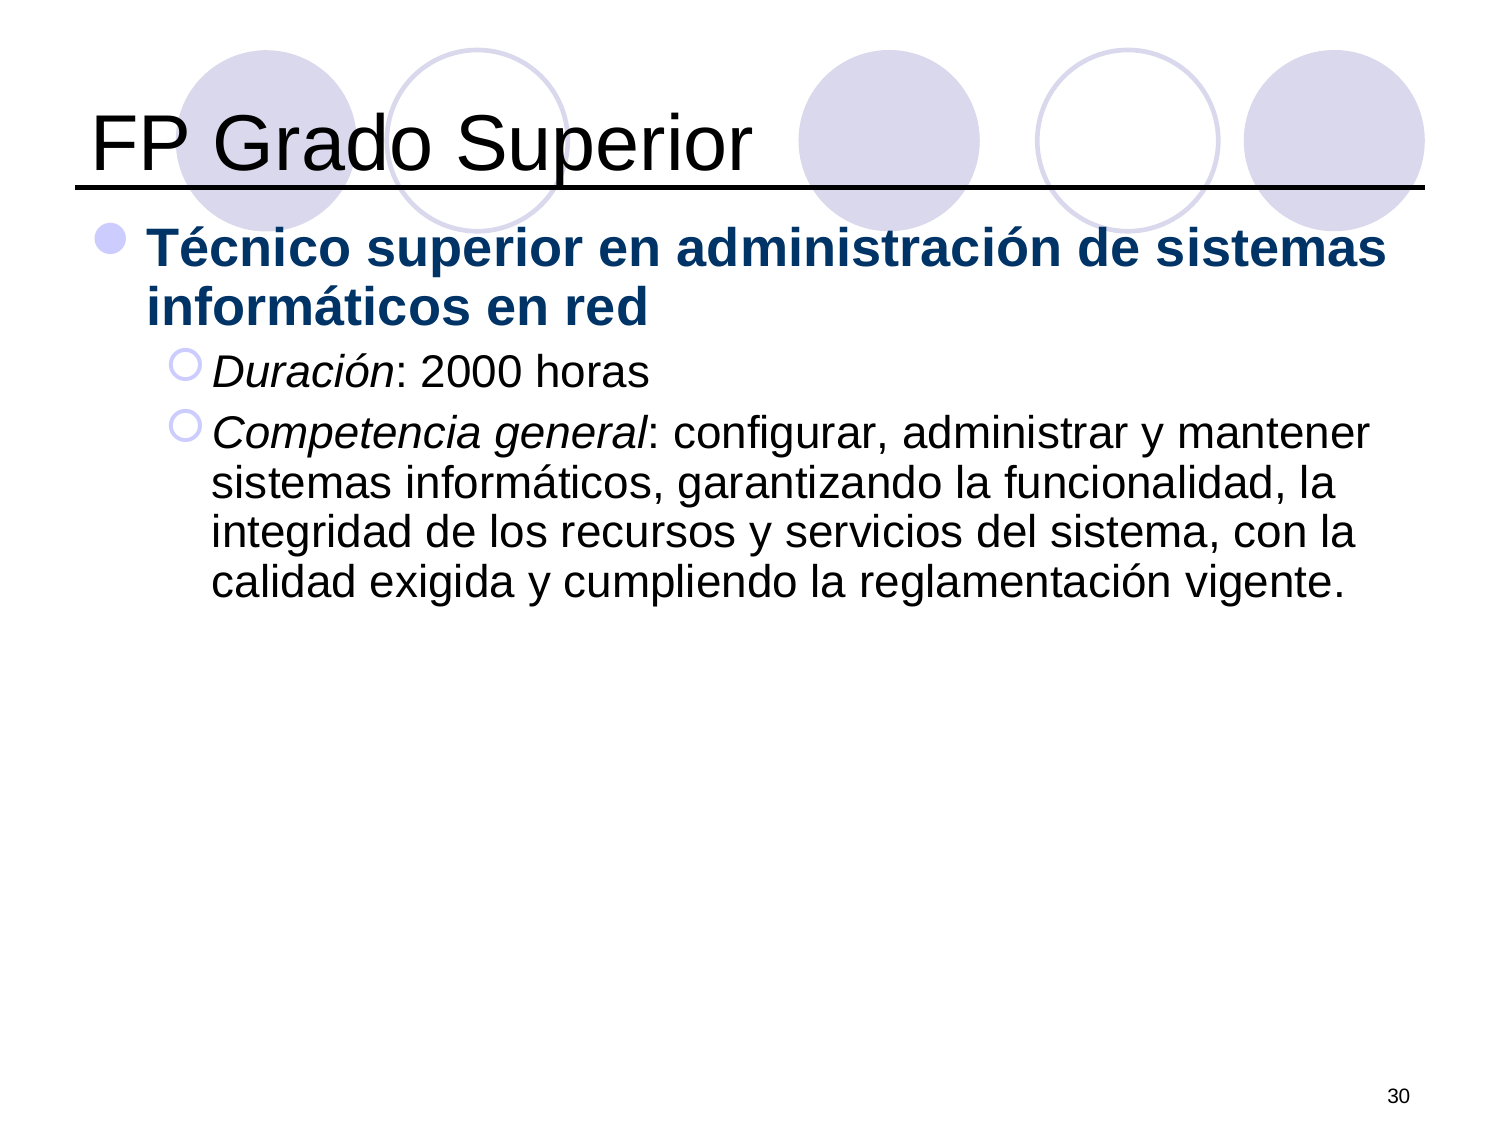

# FP Grado Superior
Técnico superior en administración de sistemas informáticos en red
Duración: 2000 horas
Competencia general: configurar, administrar y mantener sistemas informáticos, garantizando la funcionalidad, la integridad de los recursos y servicios del sistema, con la calidad exigida y cumpliendo la reglamentación vigente.